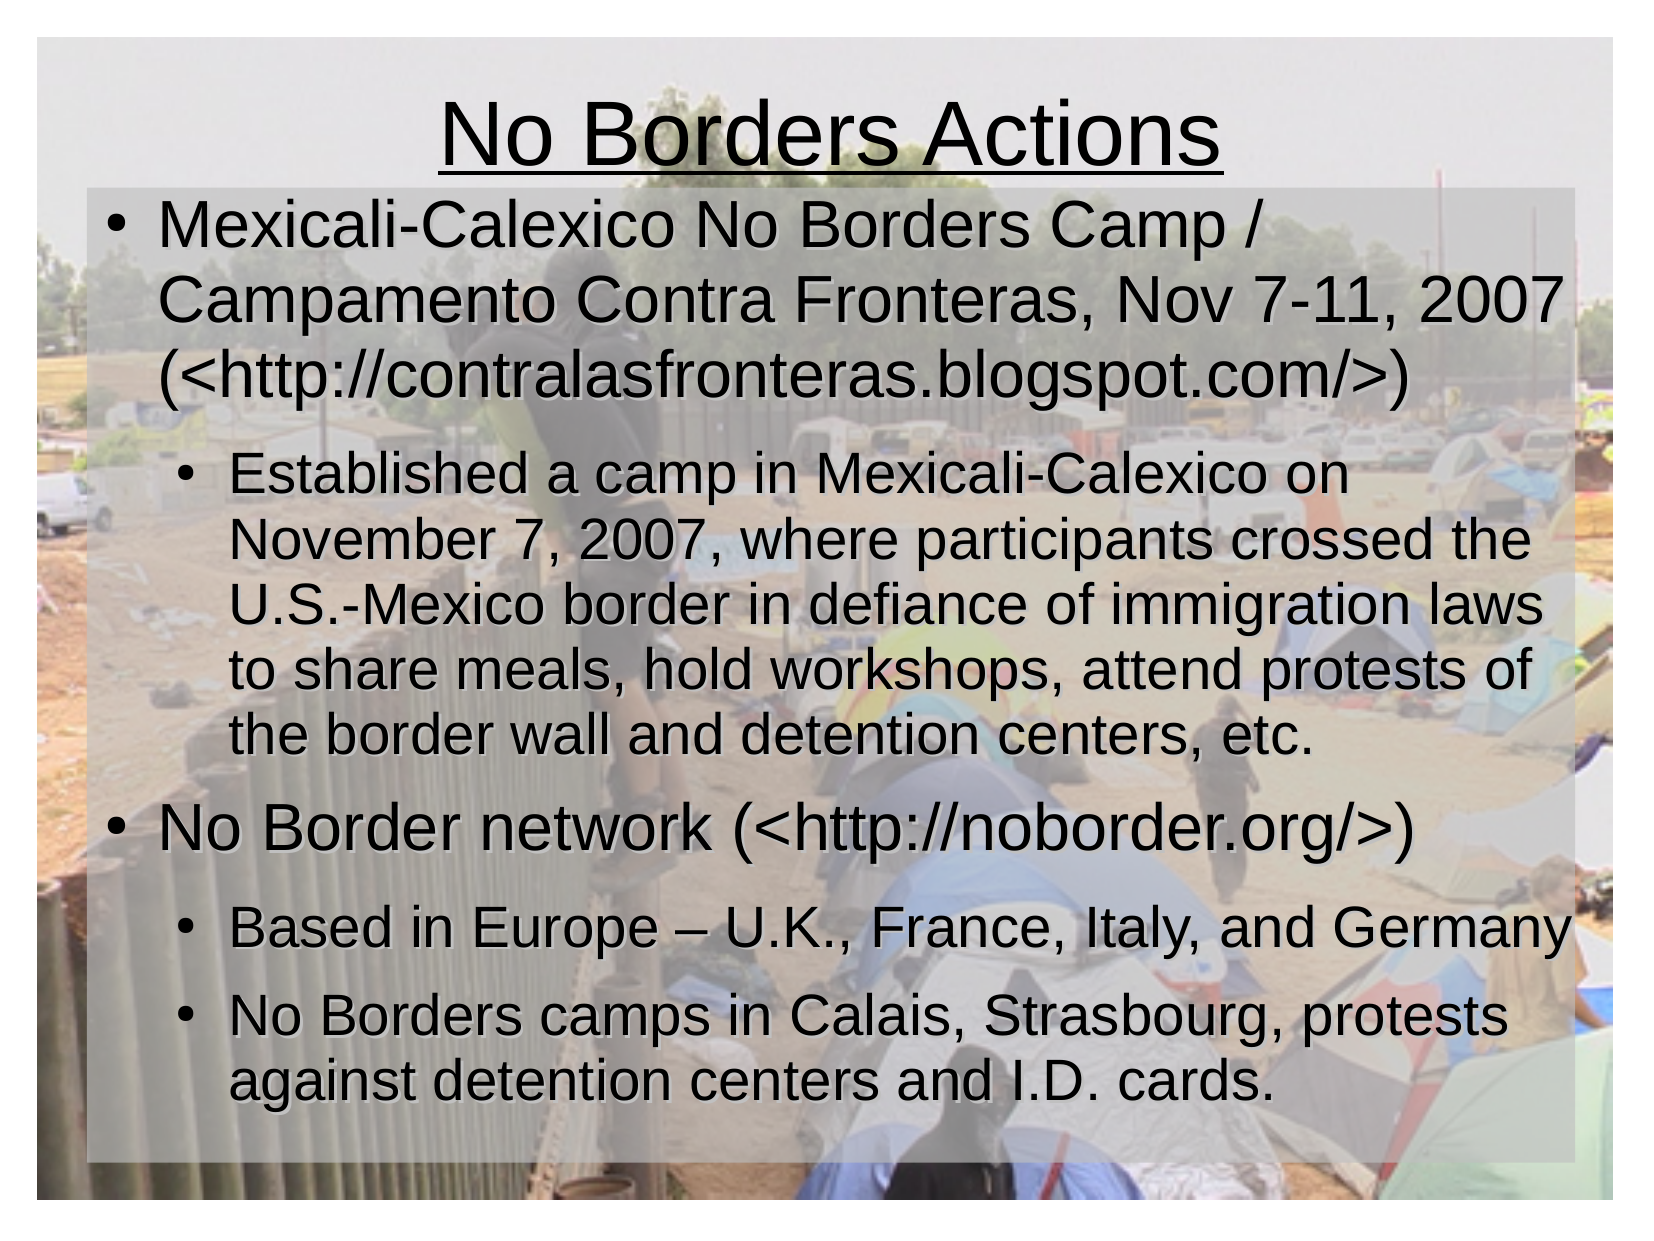

# No Borders Actions
Mexicali-Calexico No Borders Camp / Campamento Contra Fronteras, Nov 7-11, 2007 (<http://contralasfronteras.blogspot.com/>)
Established a camp in Mexicali-Calexico on November 7, 2007, where participants crossed the U.S.-Mexico border in defiance of immigration laws to share meals, hold workshops, attend protests of the border wall and detention centers, etc.
No Border network (<http://noborder.org/>)
Based in Europe – U.K., France, Italy, and Germany
No Borders camps in Calais, Strasbourg, protests against detention centers and I.D. cards.